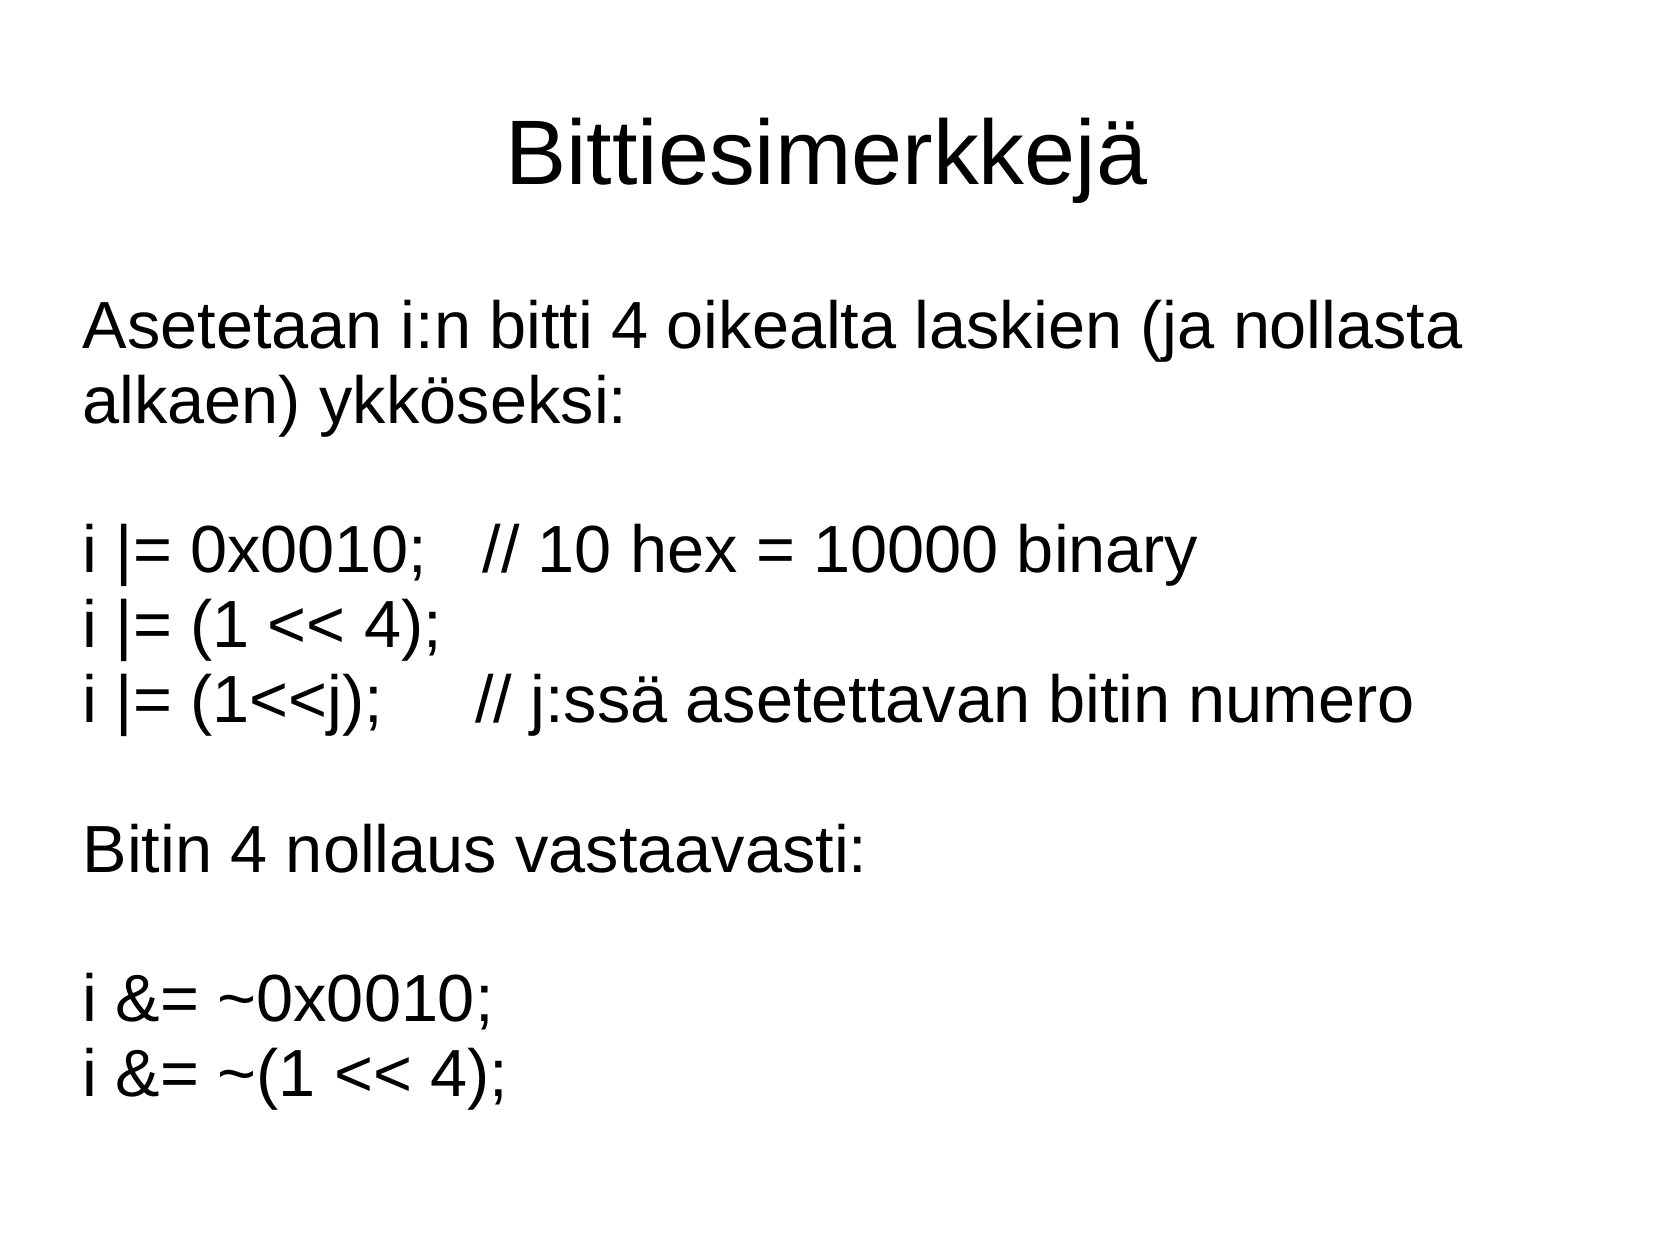

# Bittiesimerkkejä
Asetetaan i:n bitti 4 oikealta laskien (ja nollasta alkaen) ykköseksi:
i |= 0x0010; // 10 hex = 10000 binary
i |= (1 << 4);
i |= (1<<j); // j:ssä asetettavan bitin numero
Bitin 4 nollaus vastaavasti:
i &= ~0x0010;
i &= ~(1 << 4);